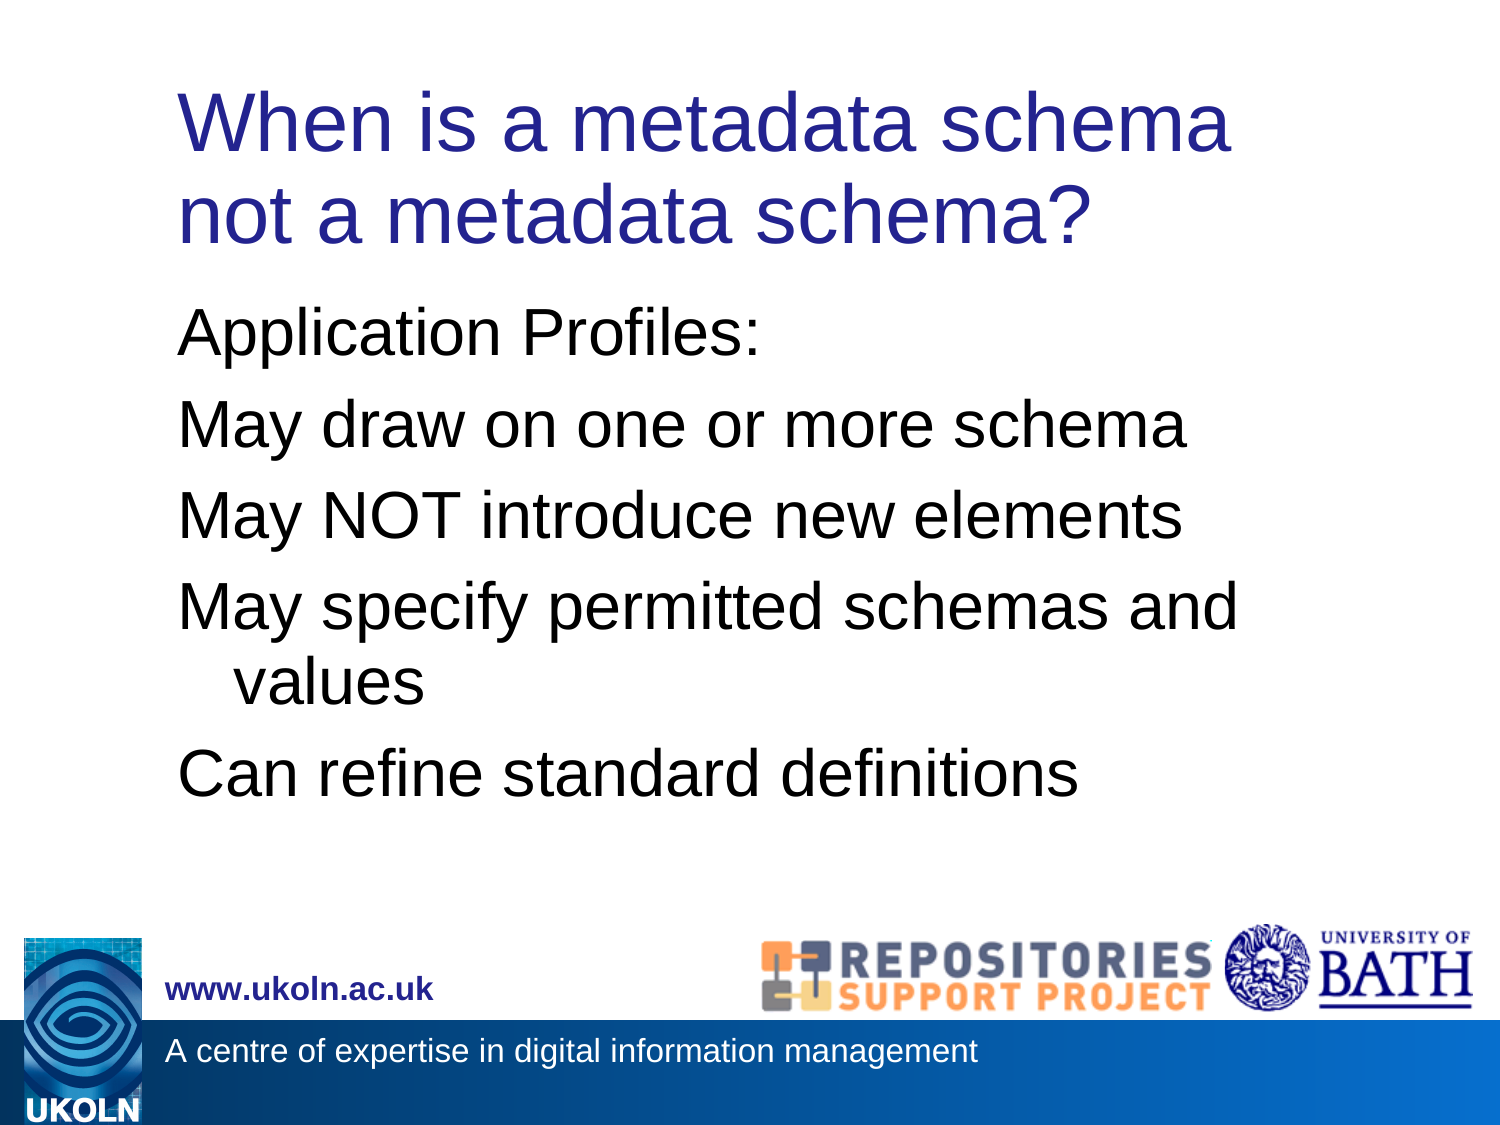

# When is a metadata schema not a metadata schema?
Application Profiles:
May draw on one or more schema
May NOT introduce new elements
May specify permitted schemas and values
Can refine standard definitions